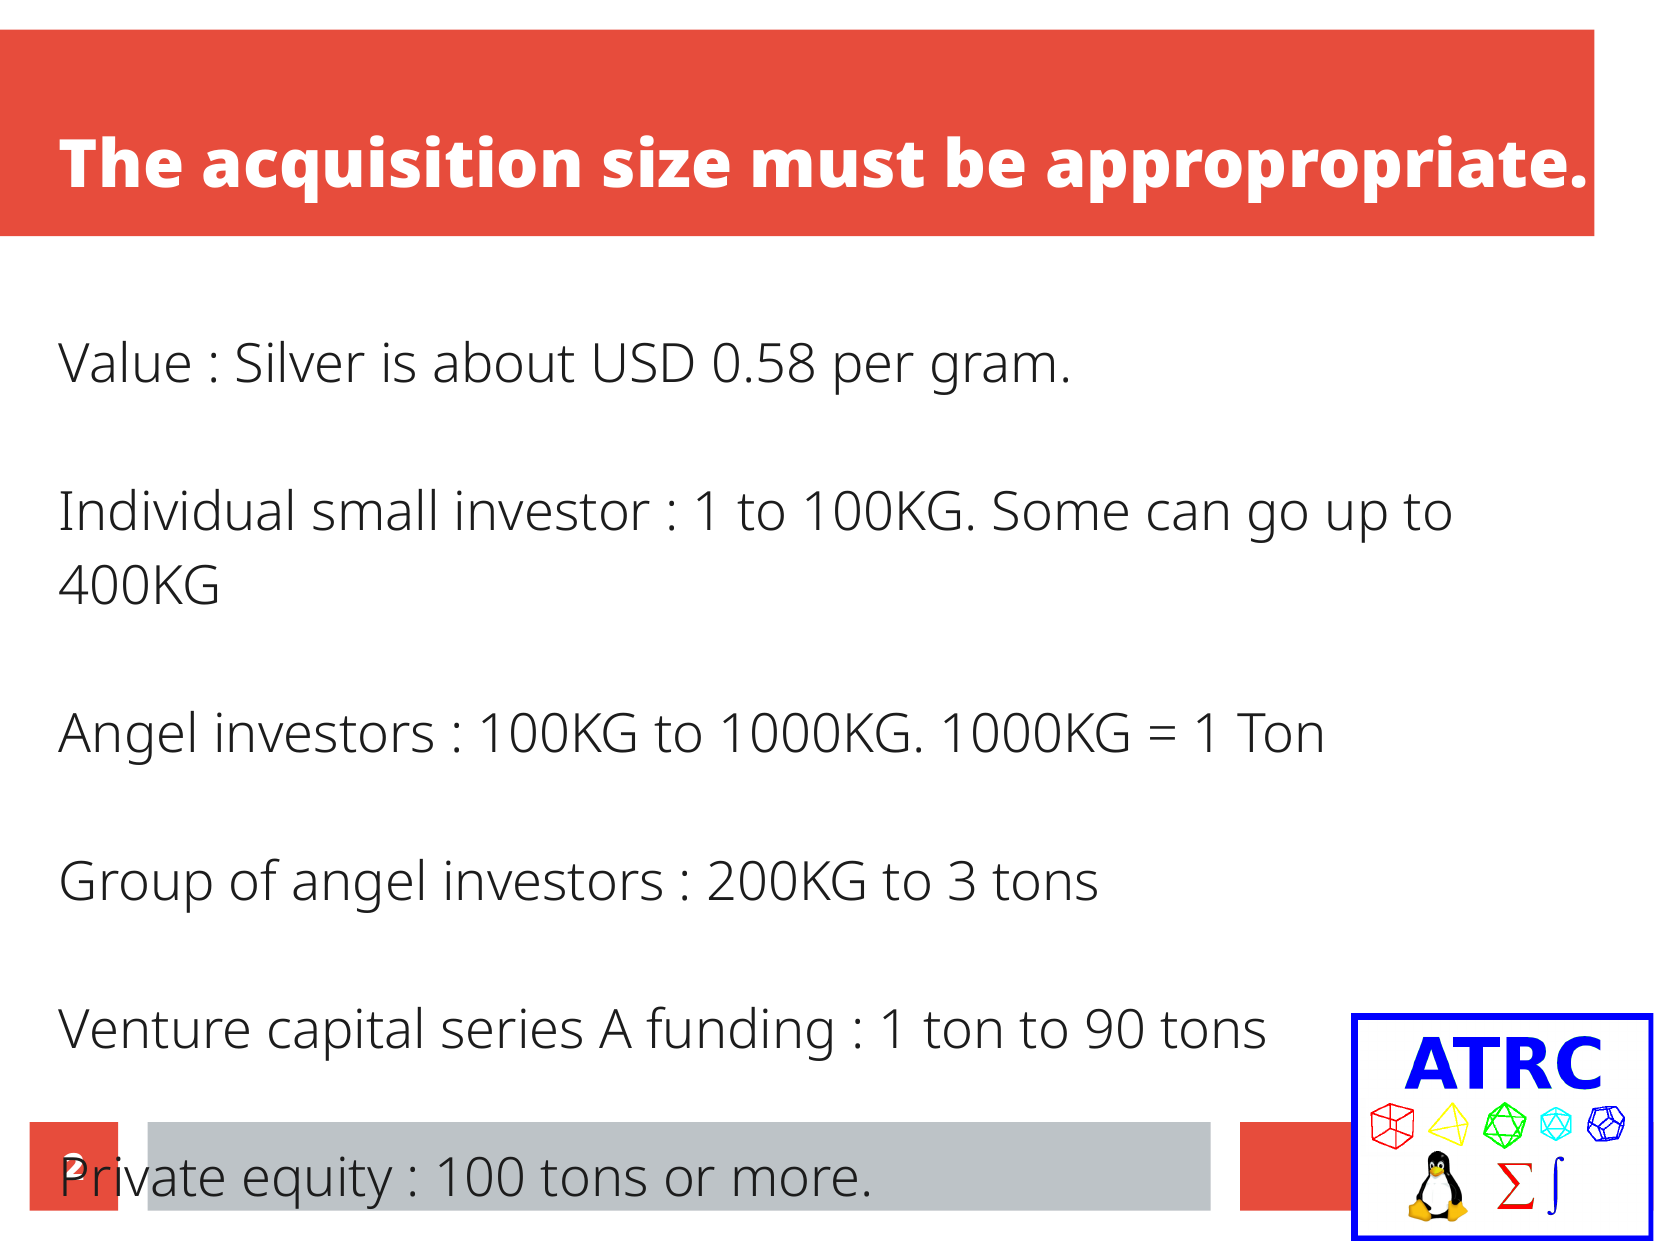

# The acquisition size must be appropropriate.
Value : Silver is about USD 0.58 per gram.
Individual small investor : 1 to 100KG. Some can go up to 400KG
Angel investors : 100KG to 1000KG. 1000KG = 1 Ton
Group of angel investors : 200KG to 3 tons
Venture capital series A funding : 1 ton to 90 tons
Private equity : 100 tons or more.
2